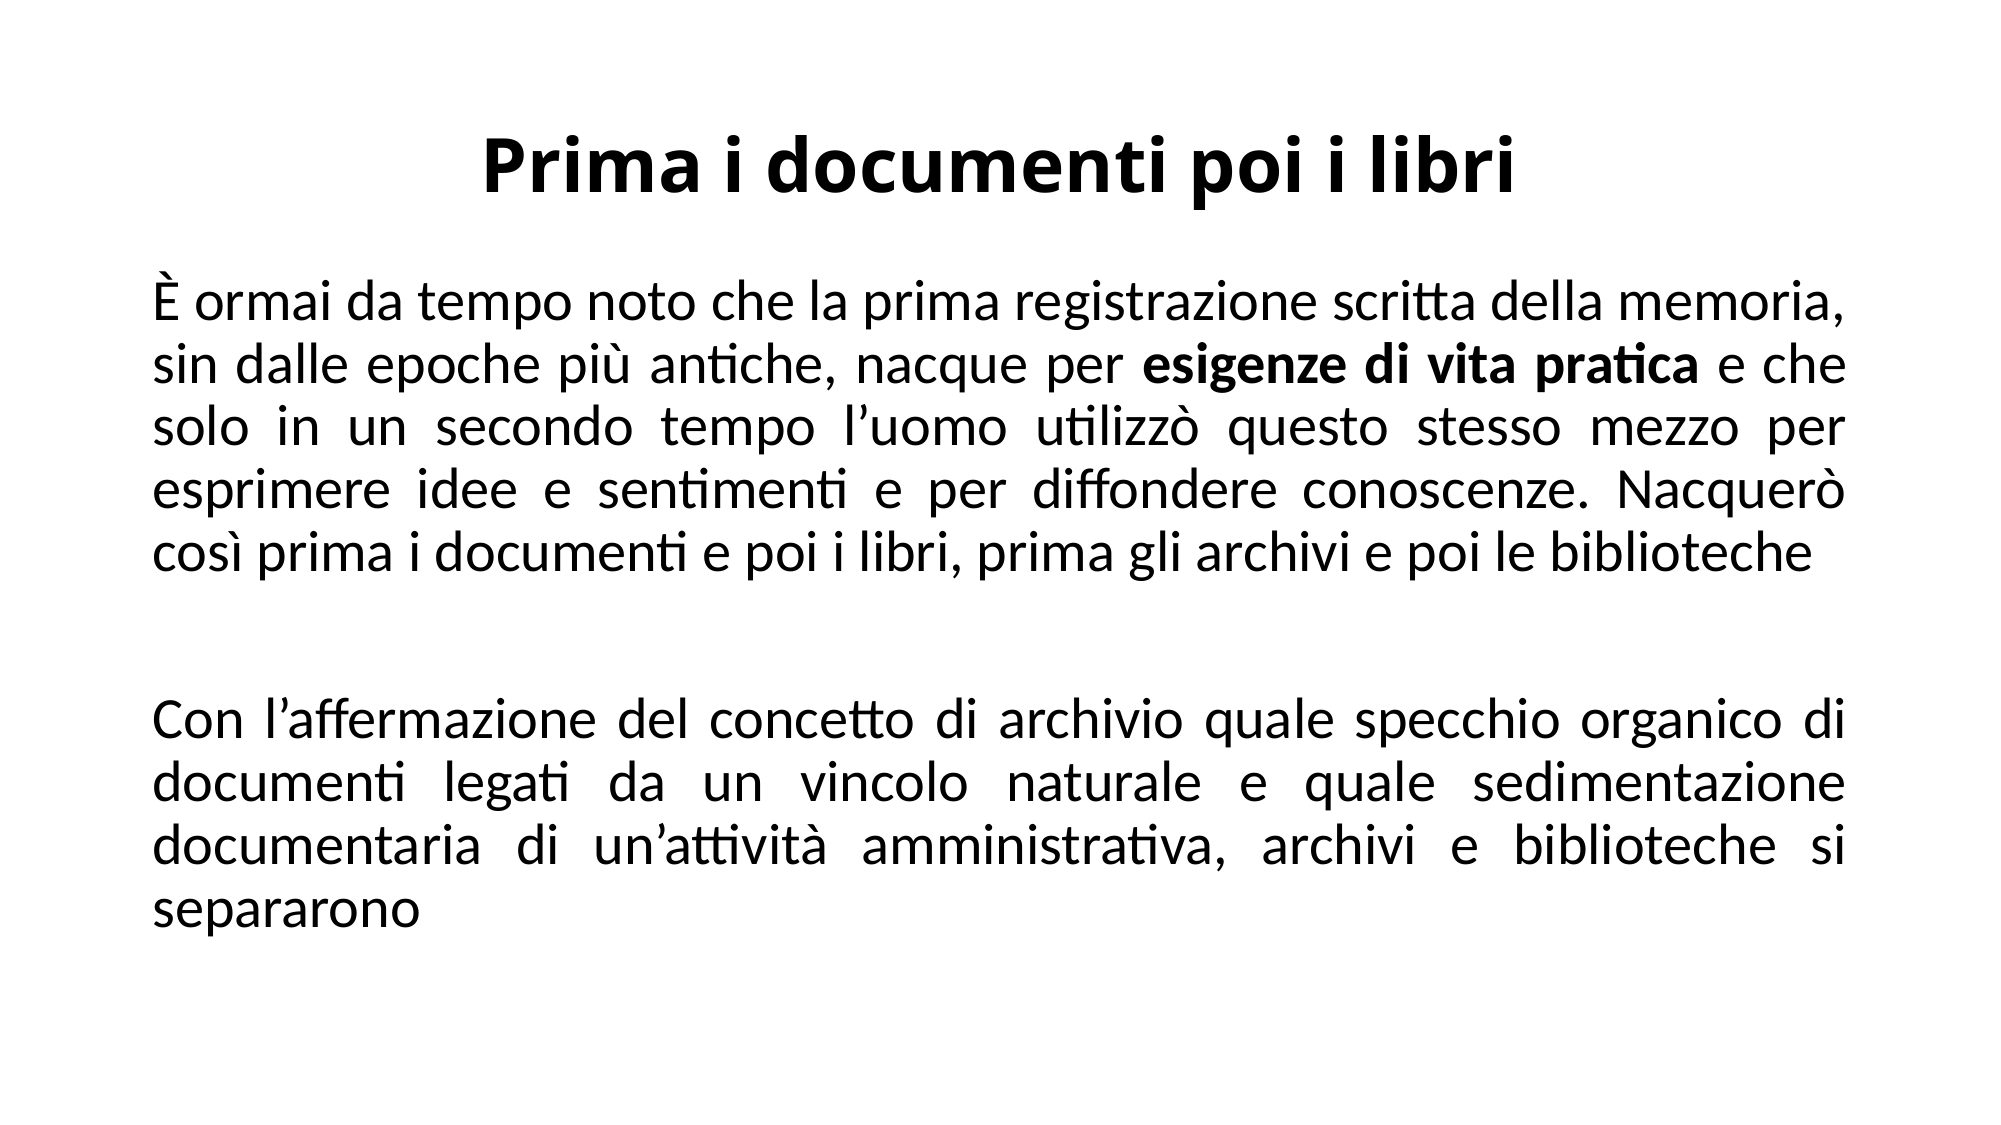

# Prima i documenti poi i libri
È ormai da tempo noto che la prima registrazione scritta della memoria, sin dalle epoche più antiche, nacque per esigenze di vita pratica e che solo in un secondo tempo l’uomo utilizzò questo stesso mezzo per esprimere idee e sentimenti e per diffondere conoscenze. Nacquerò così prima i documenti e poi i libri, prima gli archivi e poi le biblioteche
Con l’affermazione del concetto di archivio quale specchio organico di documenti legati da un vincolo naturale e quale sedimentazione documentaria di un’attività amministrativa, archivi e biblioteche si separarono